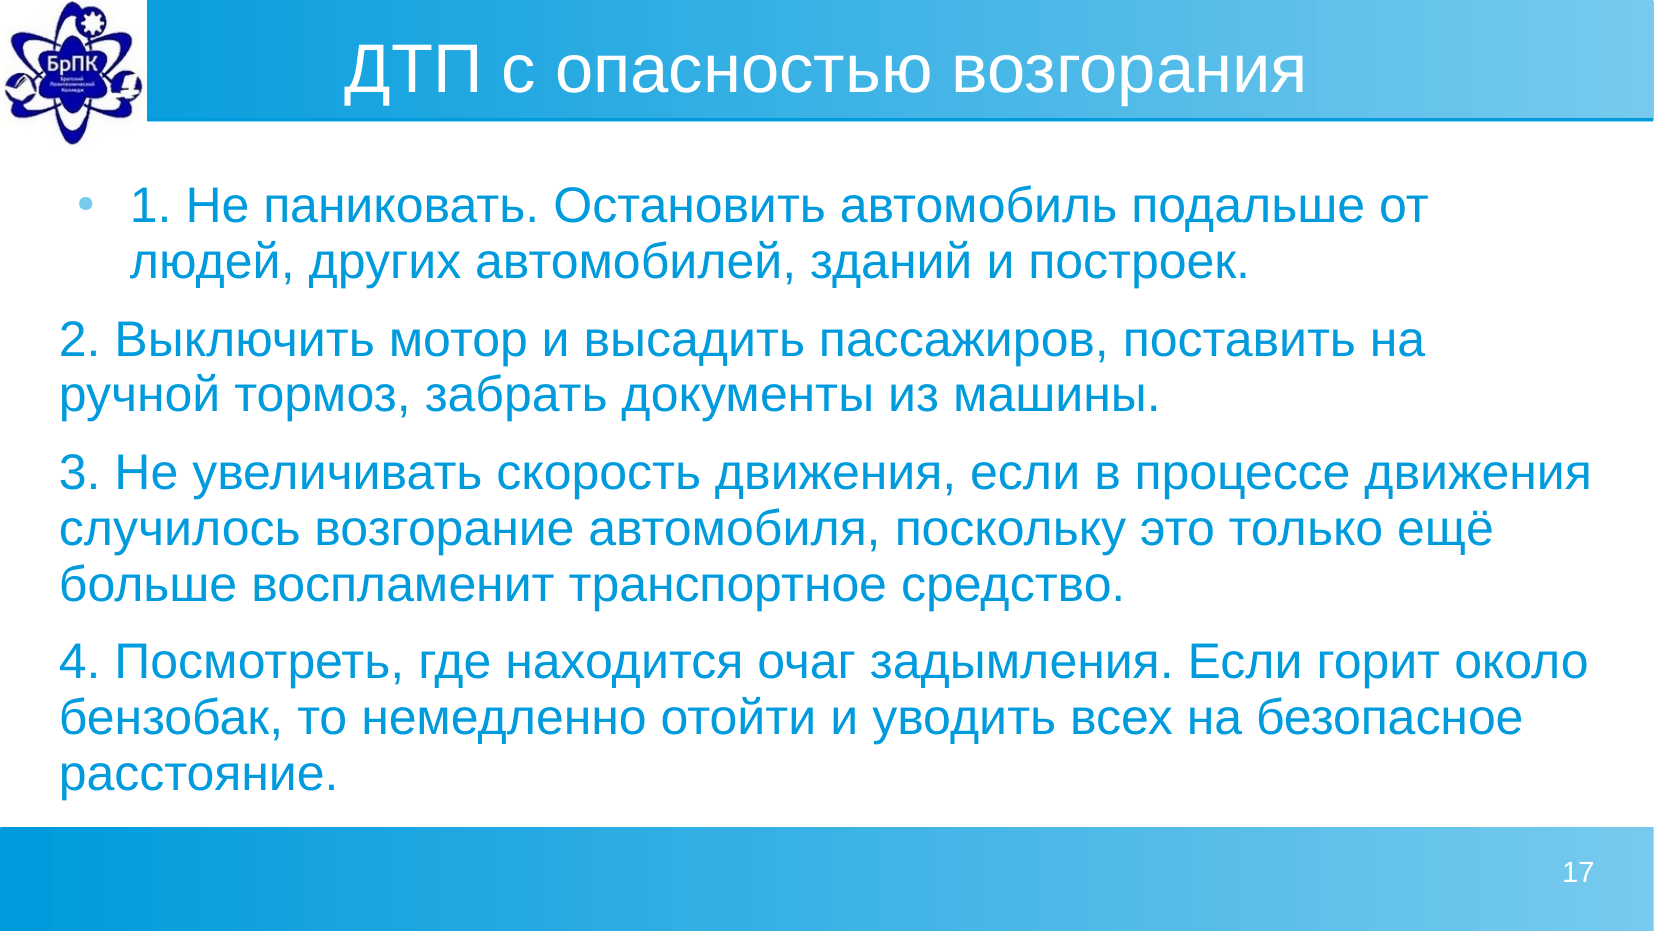

# ДТП с опасностью возгорания
1. Не паниковать. Остановить автомобиль подальше от людей, других автомобилей, зданий и построек.
2. Выключить мотор и высадить пассажиров, поставить на ручной тормоз, забрать документы из машины.
3. Не увеличивать скорость движения, если в процессе движения случилось возгорание автомобиля, поскольку это только ещё больше воспламенит транспортное средство.
4. Посмотреть, где находится очаг задымления. Если горит около бензобак, то немедленно отойти и уводить всех на безопасное расстояние.
17